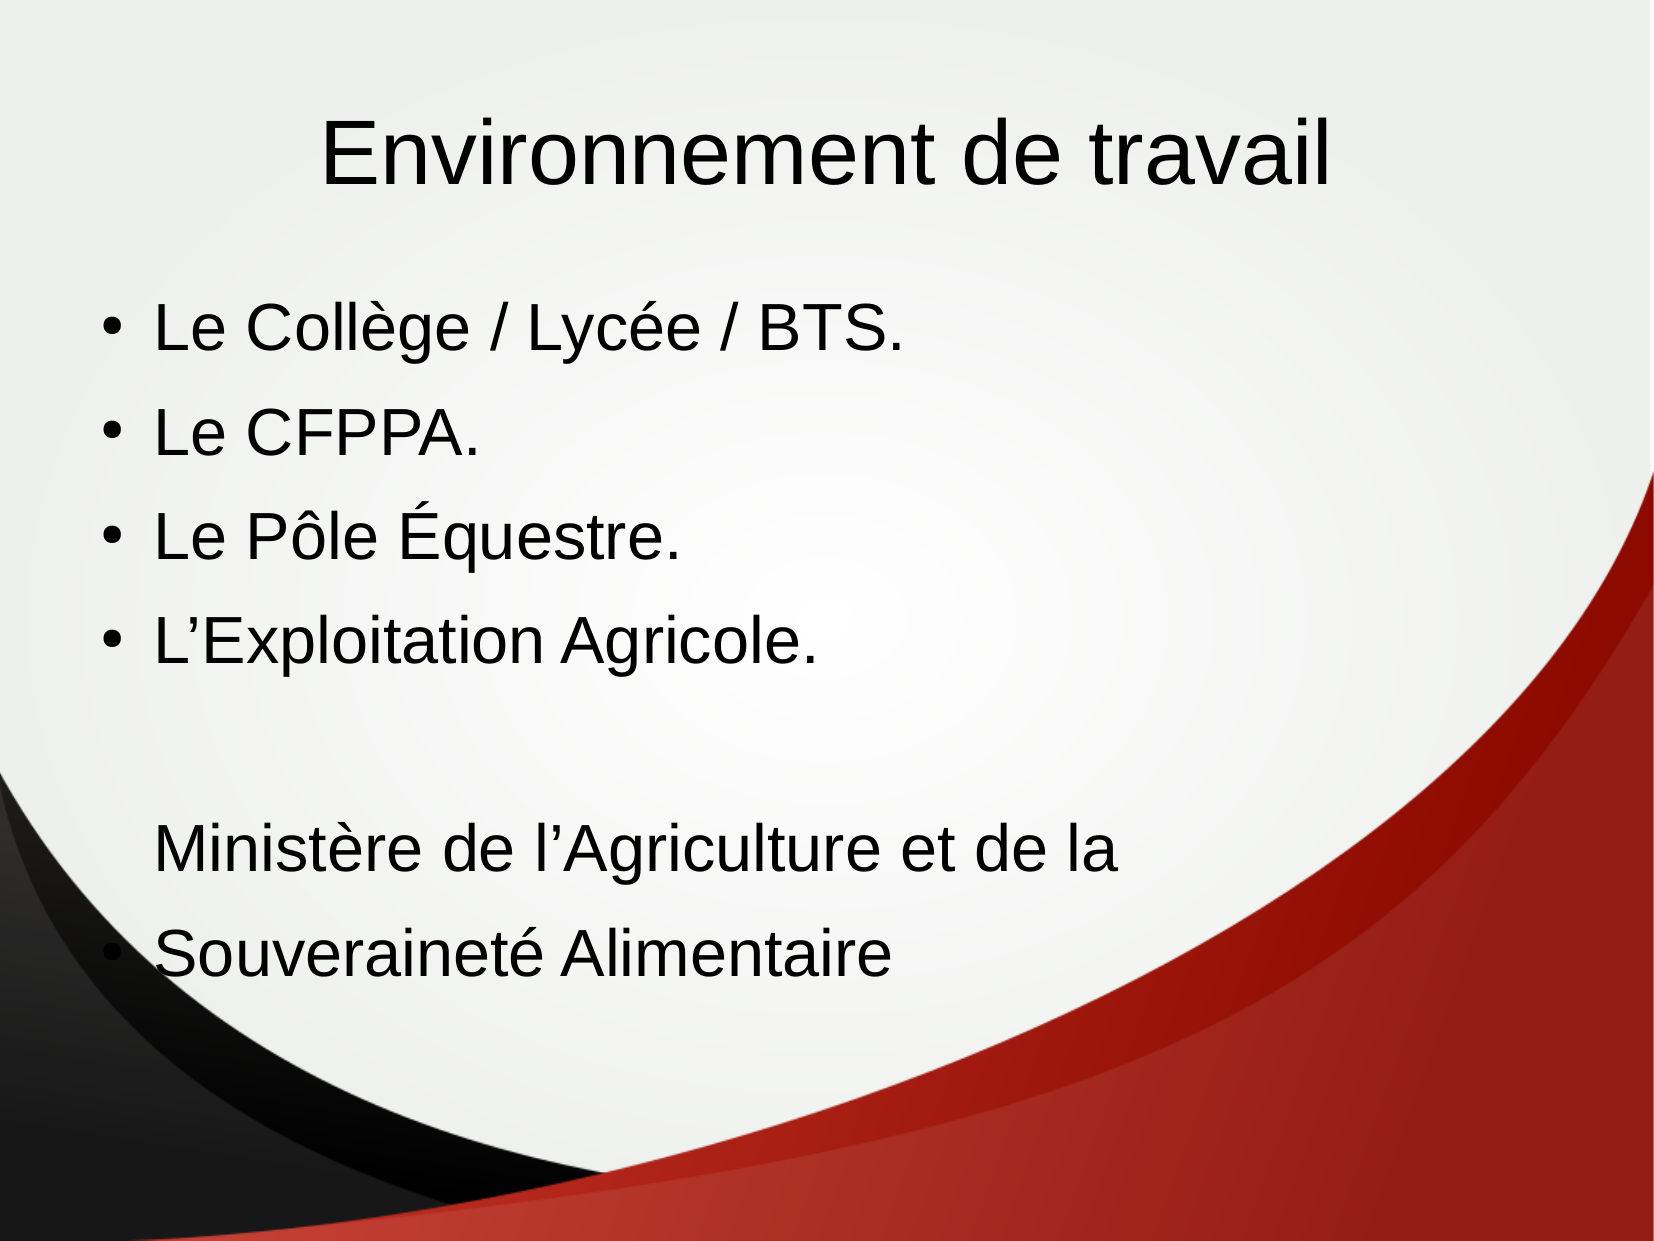

# Environnement de travail
Le Collège / Lycée / BTS.
Le CFPPA.
Le Pôle Équestre.
L’Exploitation Agricole.
Ministère de l’Agriculture et de la
Souveraineté Alimentaire